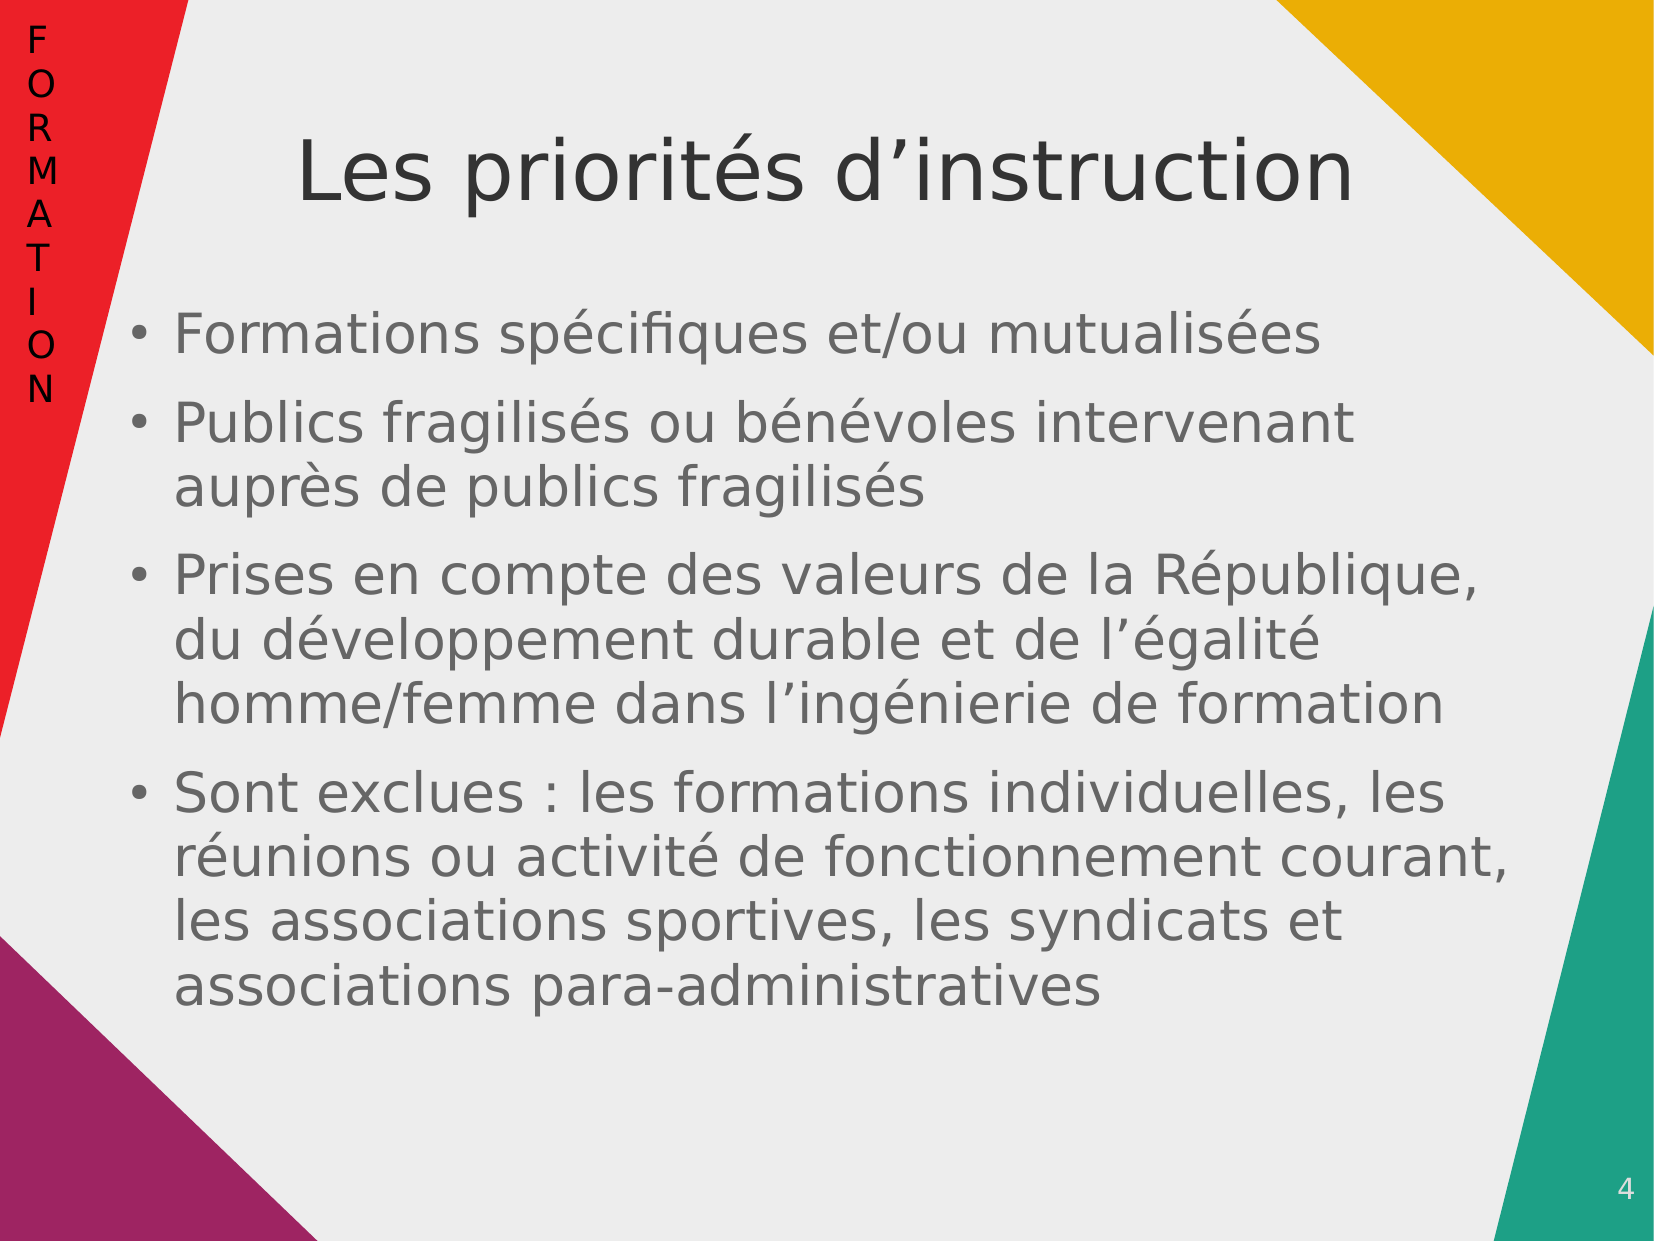

FORMAT
ION
# Les priorités d’instruction
Formations spécifiques et/ou mutualisées
Publics fragilisés ou bénévoles intervenant auprès de publics fragilisés
Prises en compte des valeurs de la République, du développement durable et de l’égalité homme/femme dans l’ingénierie de formation
Sont exclues : les formations individuelles, les réunions ou activité de fonctionnement courant, les associations sportives, les syndicats et associations para-administratives
4